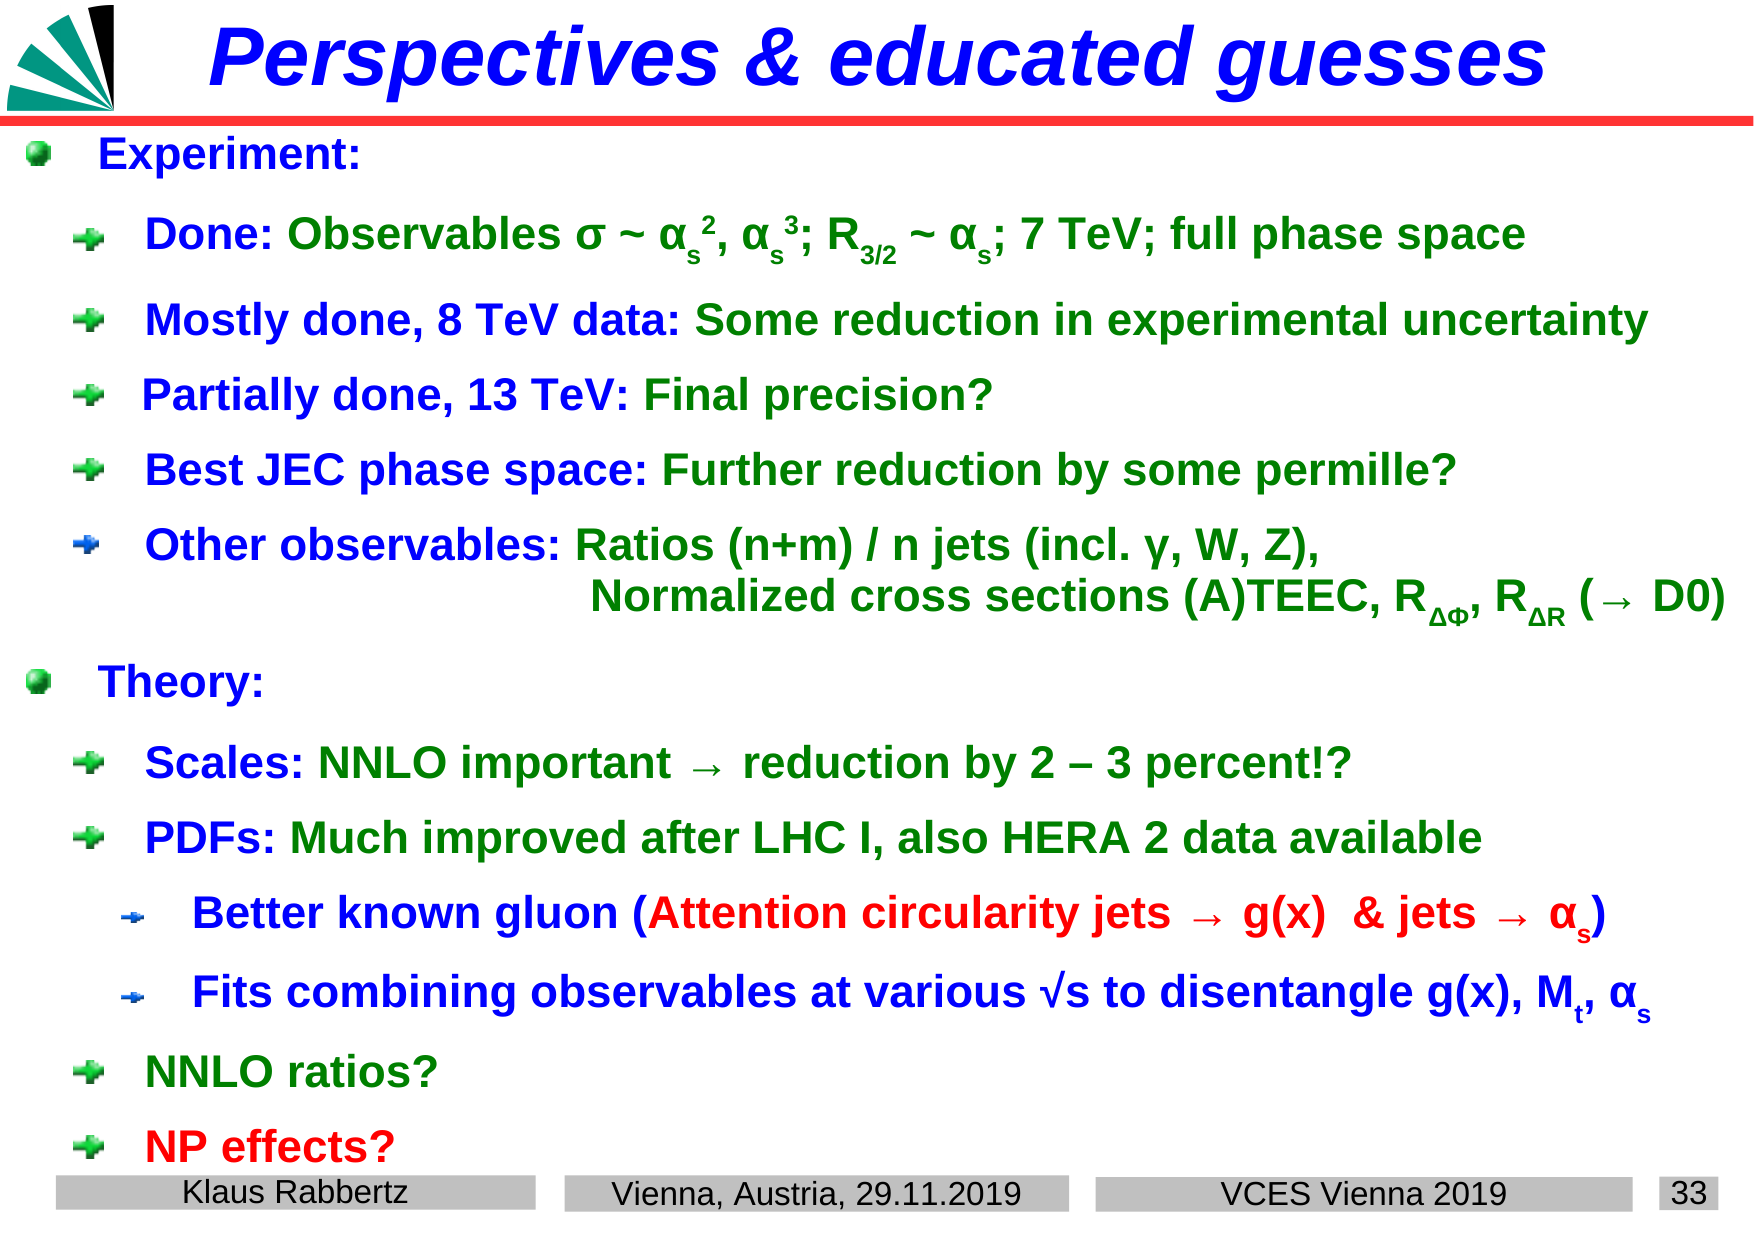

# Perspectives & educated guesses
Experiment:
Done: Observables σ ~ αs2, αs3; R3/2 ~ αs; 7 TeV; full phase space
Mostly done, 8 TeV data: Some reduction in experimental uncertainty
 Partially done, 13 TeV: Final precision?
Best JEC phase space: Further reduction by some permille?
Other observables: Ratios (n+m) / n jets (incl. γ, W, Z), Normalized cross sections (A)TEEC, RΔΦ, RΔR (→ D0)
Theory:
Scales: NNLO important → reduction by 2 – 3 percent!?
PDFs: Much improved after LHC I, also HERA 2 data available
Better known gluon (Attention circularity jets → g(x) & jets → αs)
Fits combining observables at various √s to disentangle g(x), Mt, αs
NNLO ratios?
NP effects?